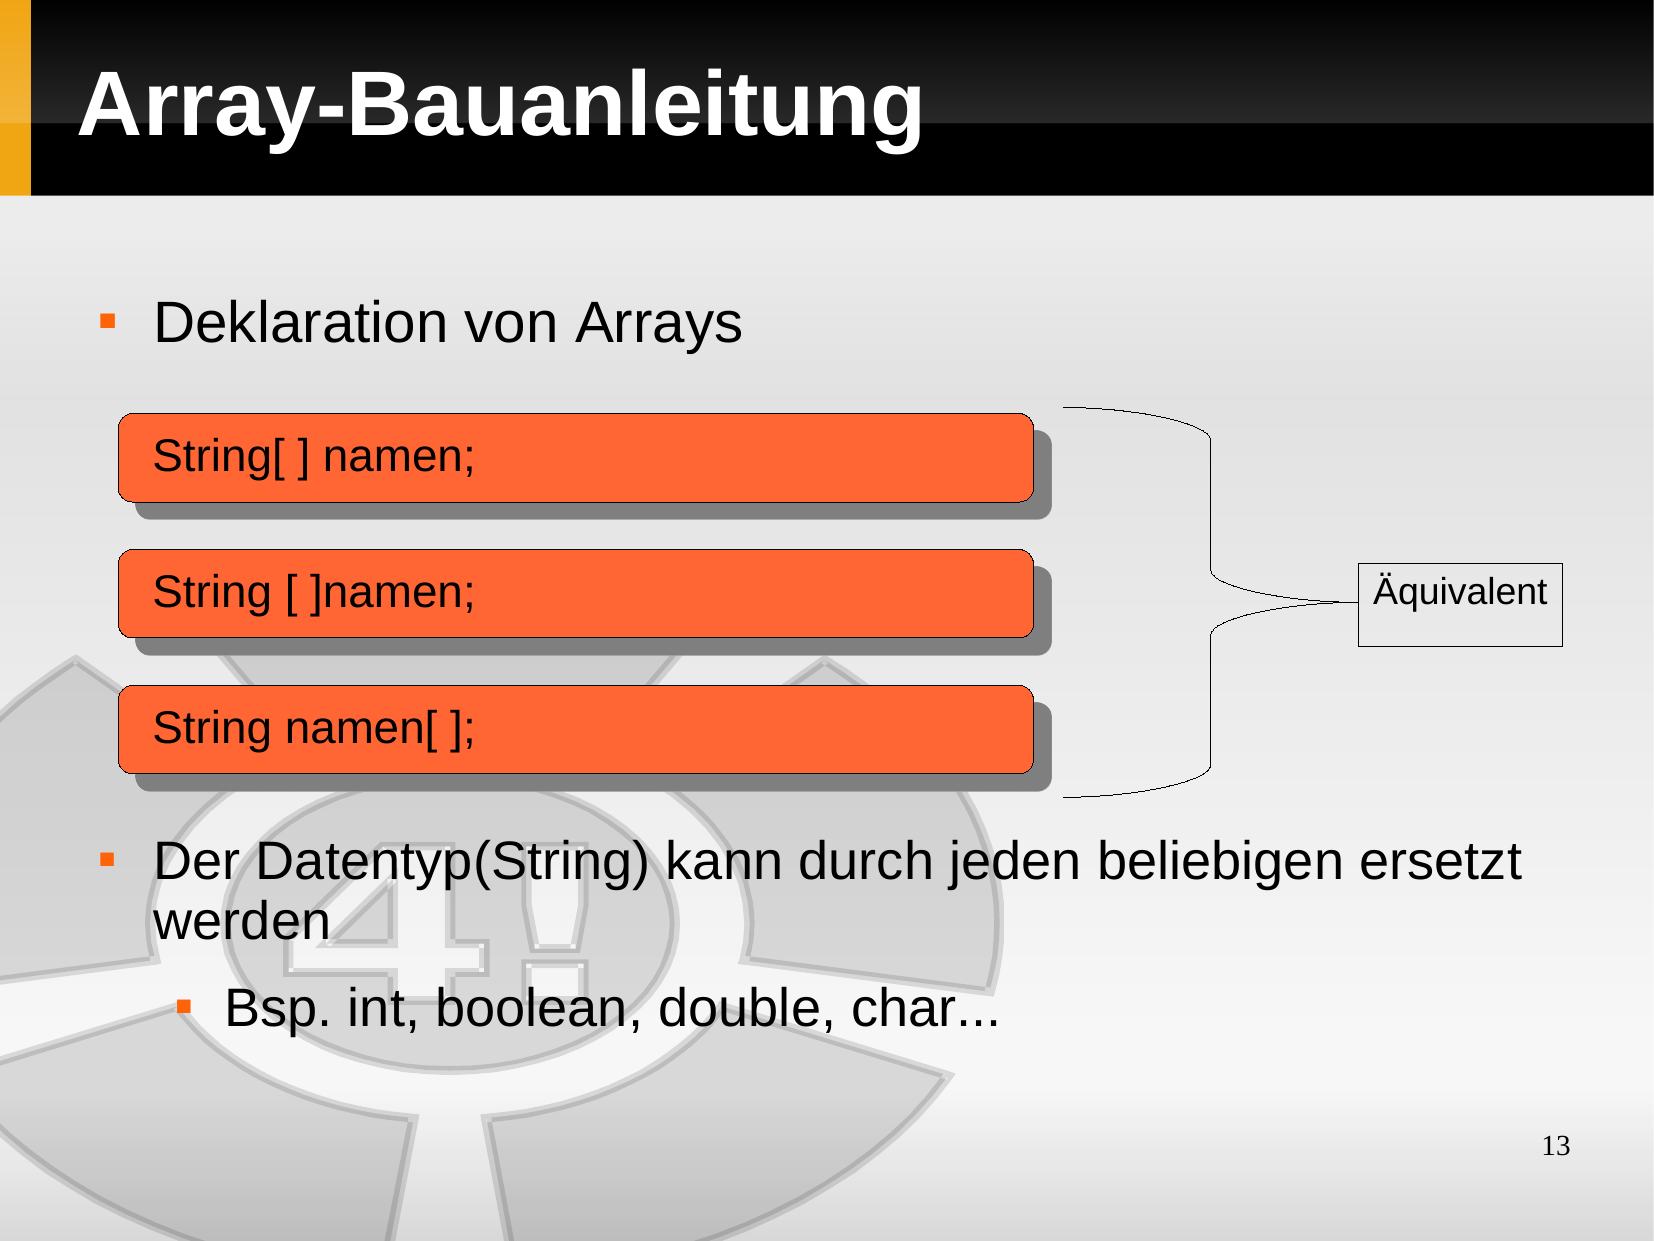

# Array-Bauanleitung
Deklaration von Arrays
Der Datentyp(String) kann durch jeden beliebigen ersetzt werden
Bsp. int, boolean, double, char...
String[ ] namen;
String [ ]namen;
Äquivalent
String namen[ ];
13